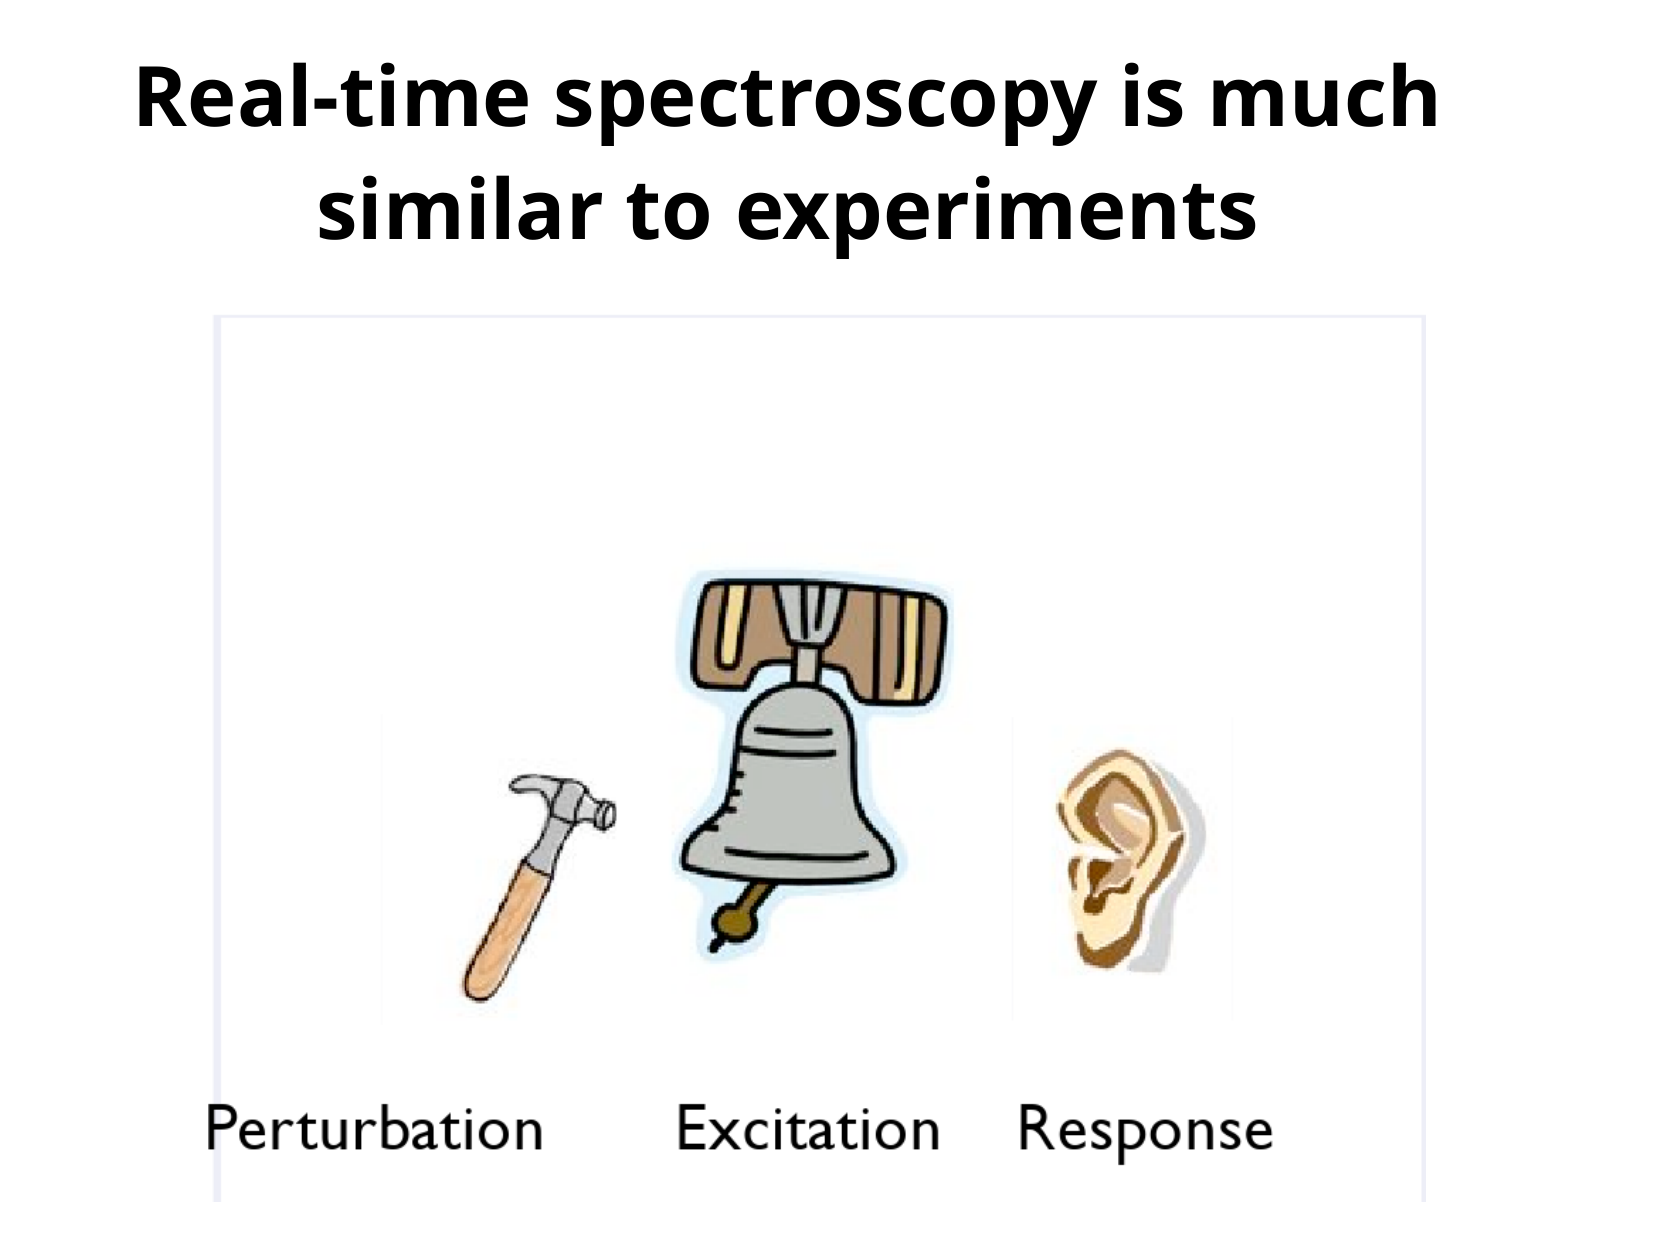

Real-time spectroscopy is much similar to experiments